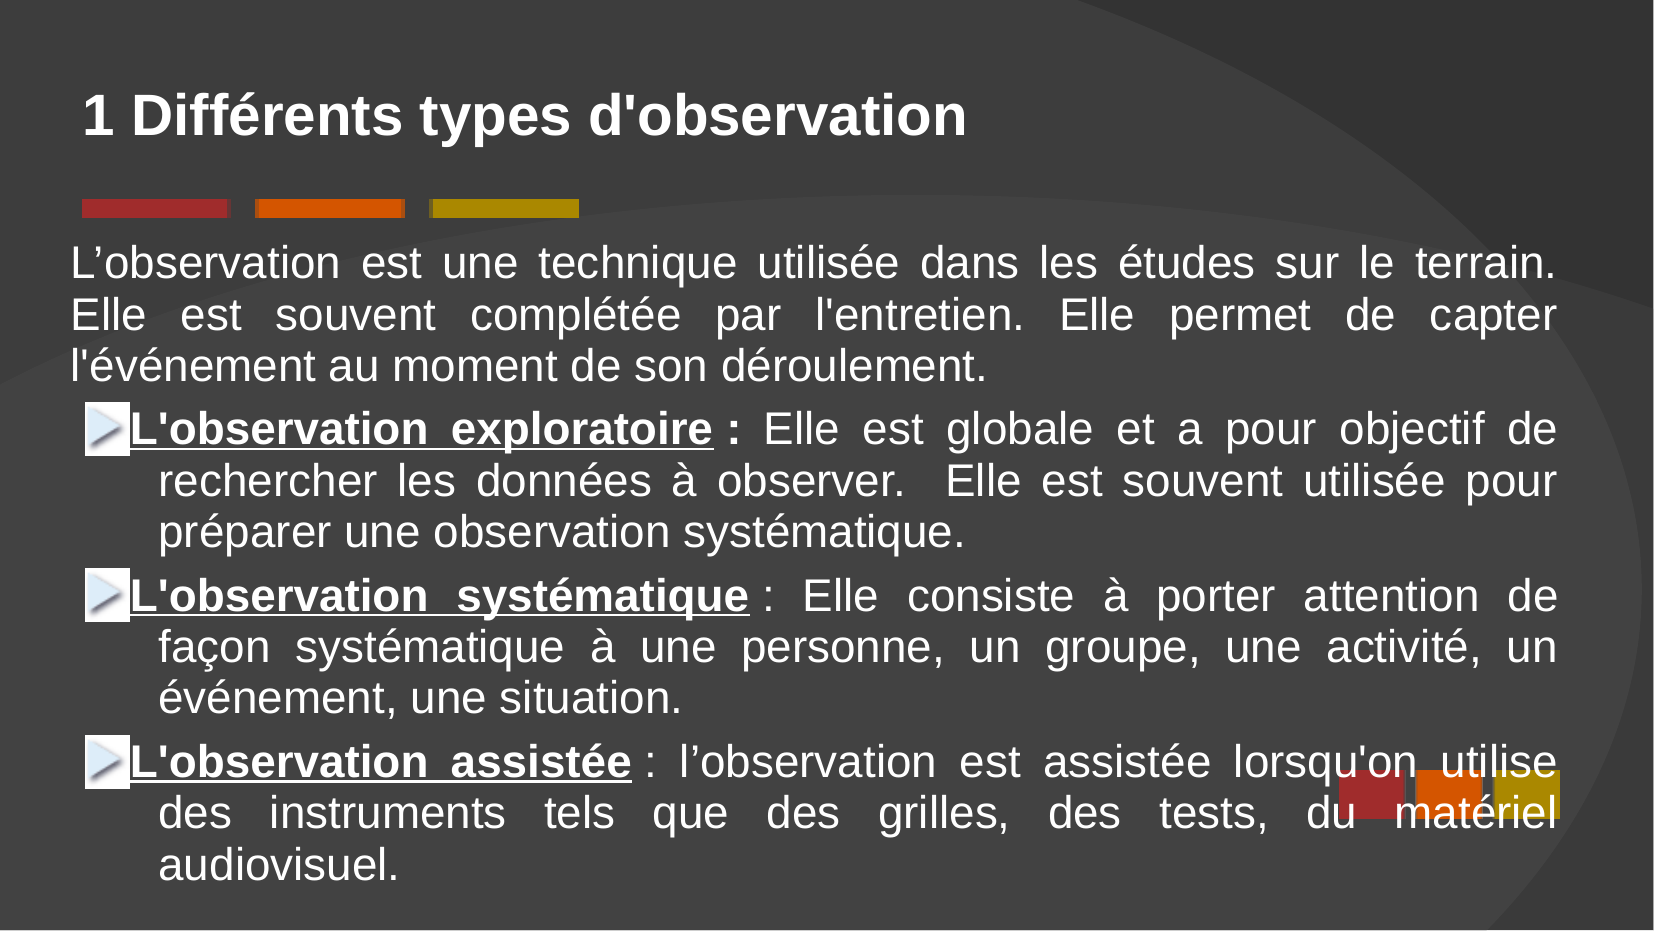

# 1 Différents types d'observation
L’observation est une technique utilisée dans les études sur le terrain. Elle est souvent complétée par l'entretien. Elle permet de capter l'événement au moment de son déroulement.
L'observation exploratoire : Elle est globale et a pour objectif de rechercher les données à observer. Elle est souvent utilisée pour préparer une observation systématique.
L'observation systématique : Elle consiste à porter attention de façon systématique à une personne, un groupe, une activité, un événement, une situation.
L'observation assistée : l’observation est assistée lorsqu'on utilise des instruments tels que des grilles, des tests, du matériel audiovisuel.